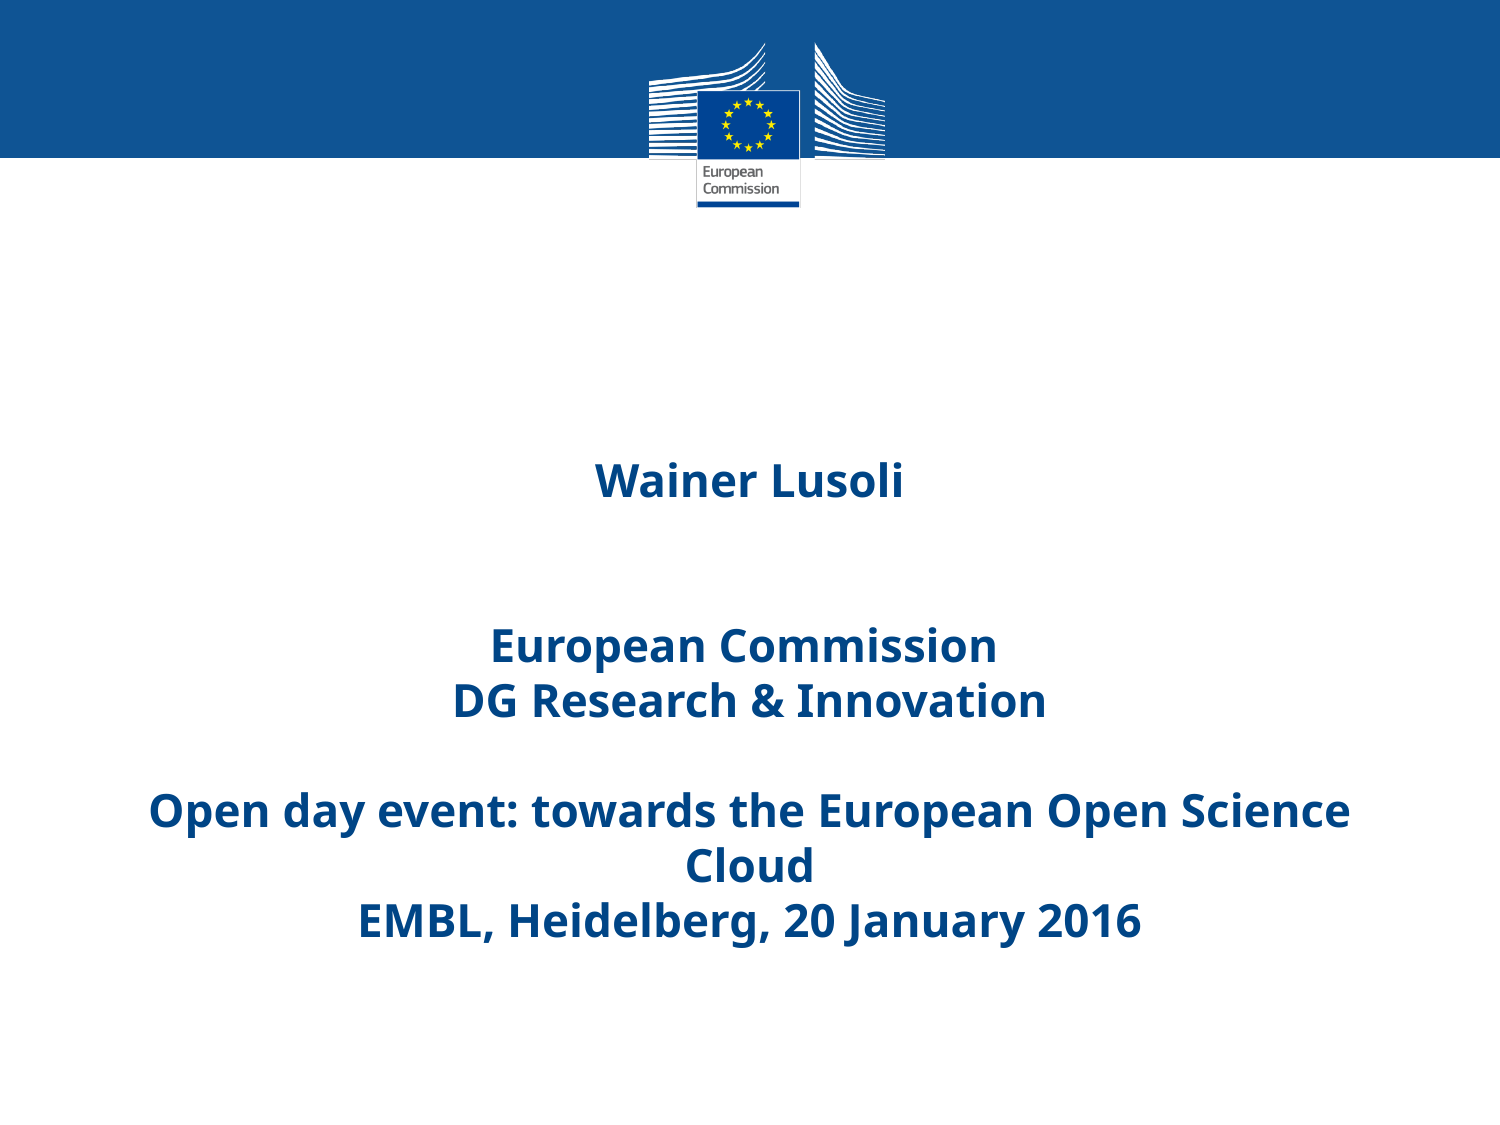

Wainer Lusoli
European Commission
DG Research & Innovation
Open day event: towards the European Open Science Cloud
EMBL, Heidelberg, 20 January 2016